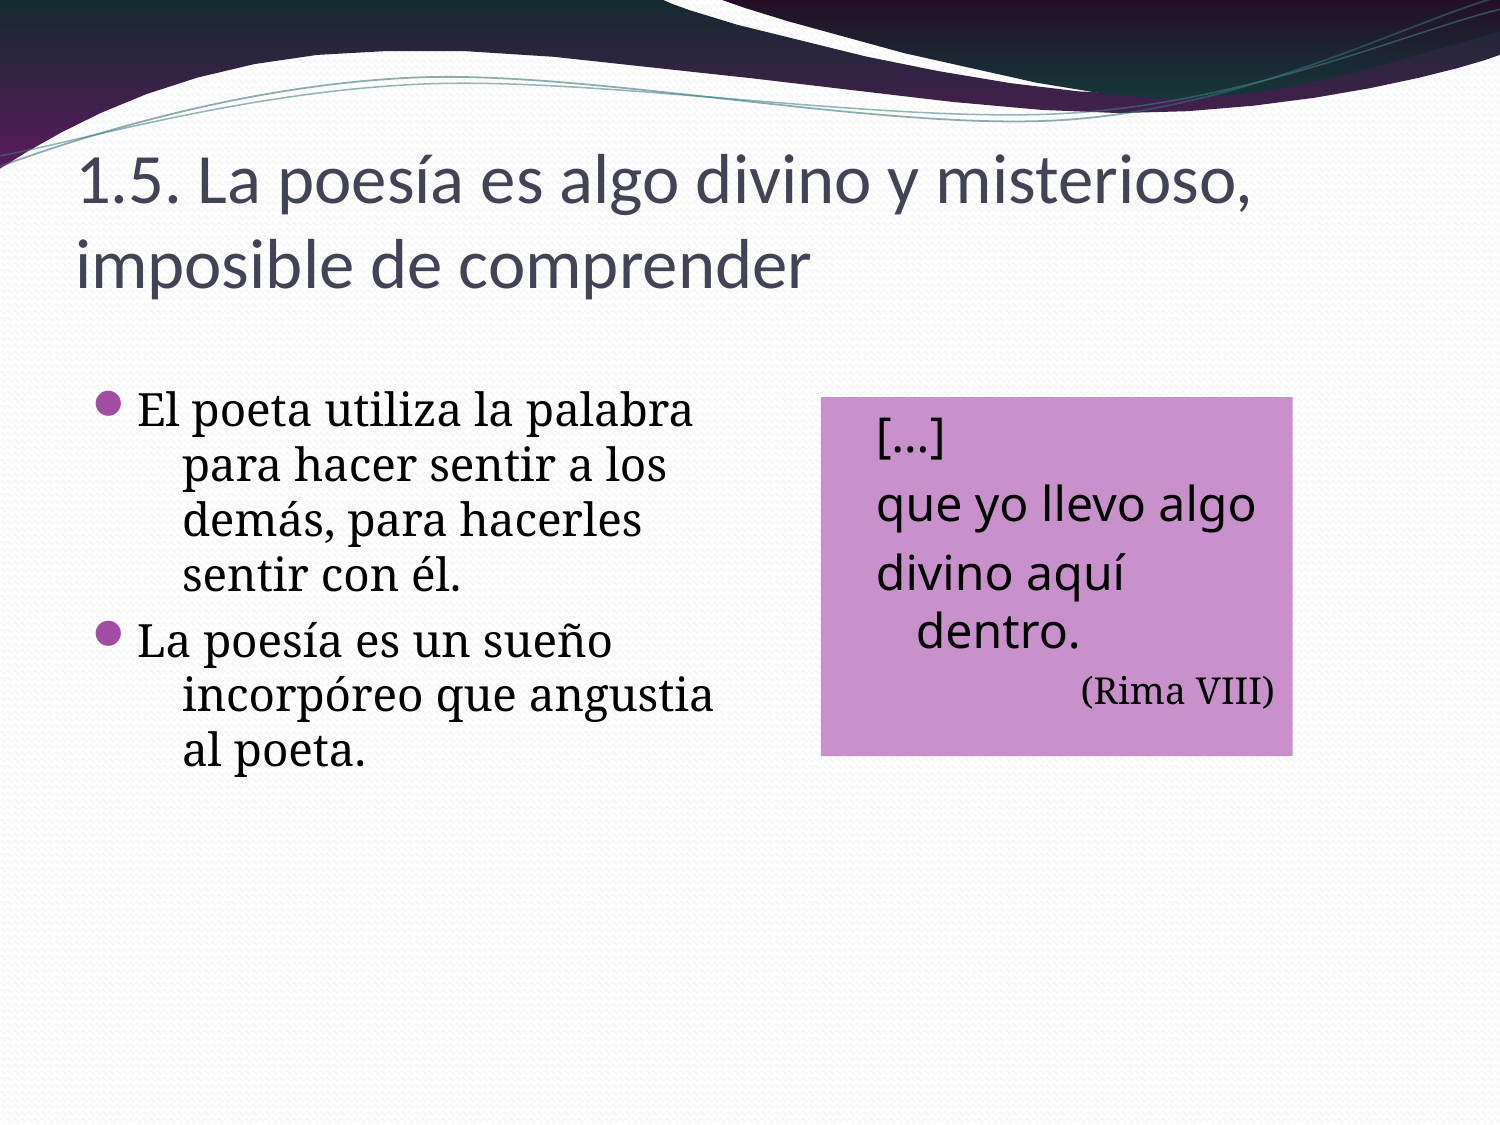

# 1.5. La poesía es algo divino y misterioso, imposible de comprender
El poeta utiliza la palabra para hacer sentir a los demás, para hacerles sentir con él.
La poesía es un sueño incorpóreo que angustia al poeta.
[…]
que yo llevo algo
divino aquí dentro.
 (Rima VIII)